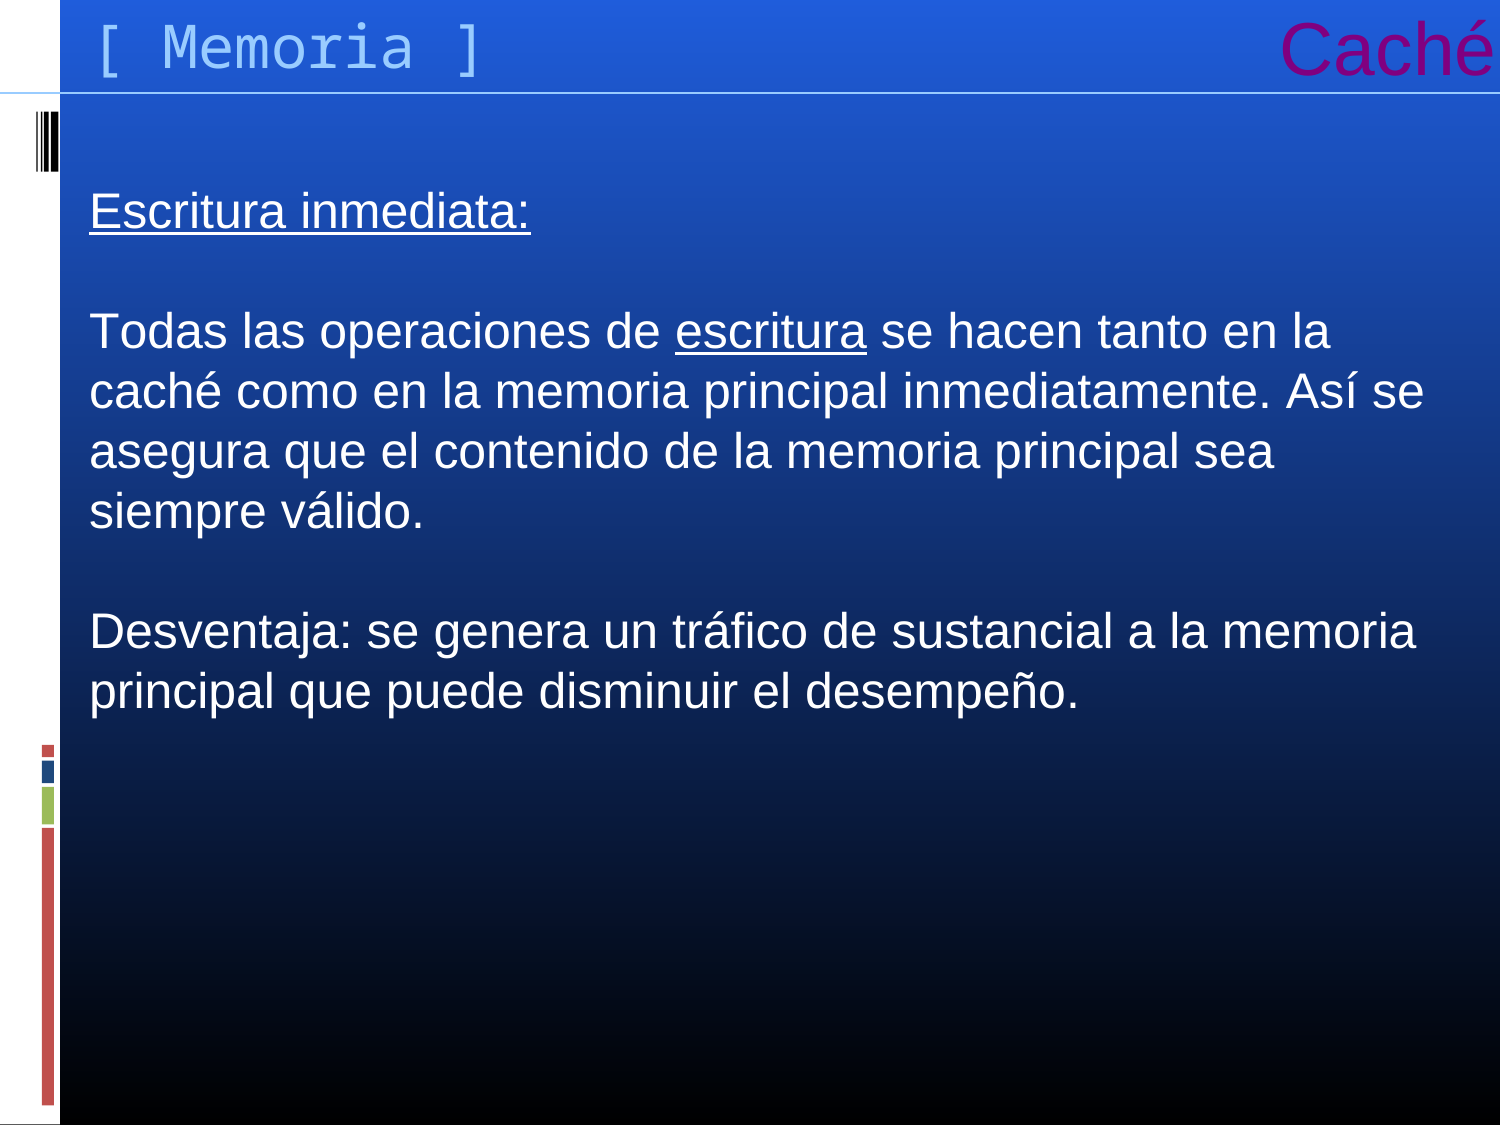

# [ Memoria ]
Caché
Escritura inmediata:
Todas las operaciones de escritura se hacen tanto en la caché como en la memoria principal inmediatamente. Así se asegura que el contenido de la memoria principal sea siempre válido.
Desventaja: se genera un tráfico de sustancial a la memoria principal que puede disminuir el desempeño.